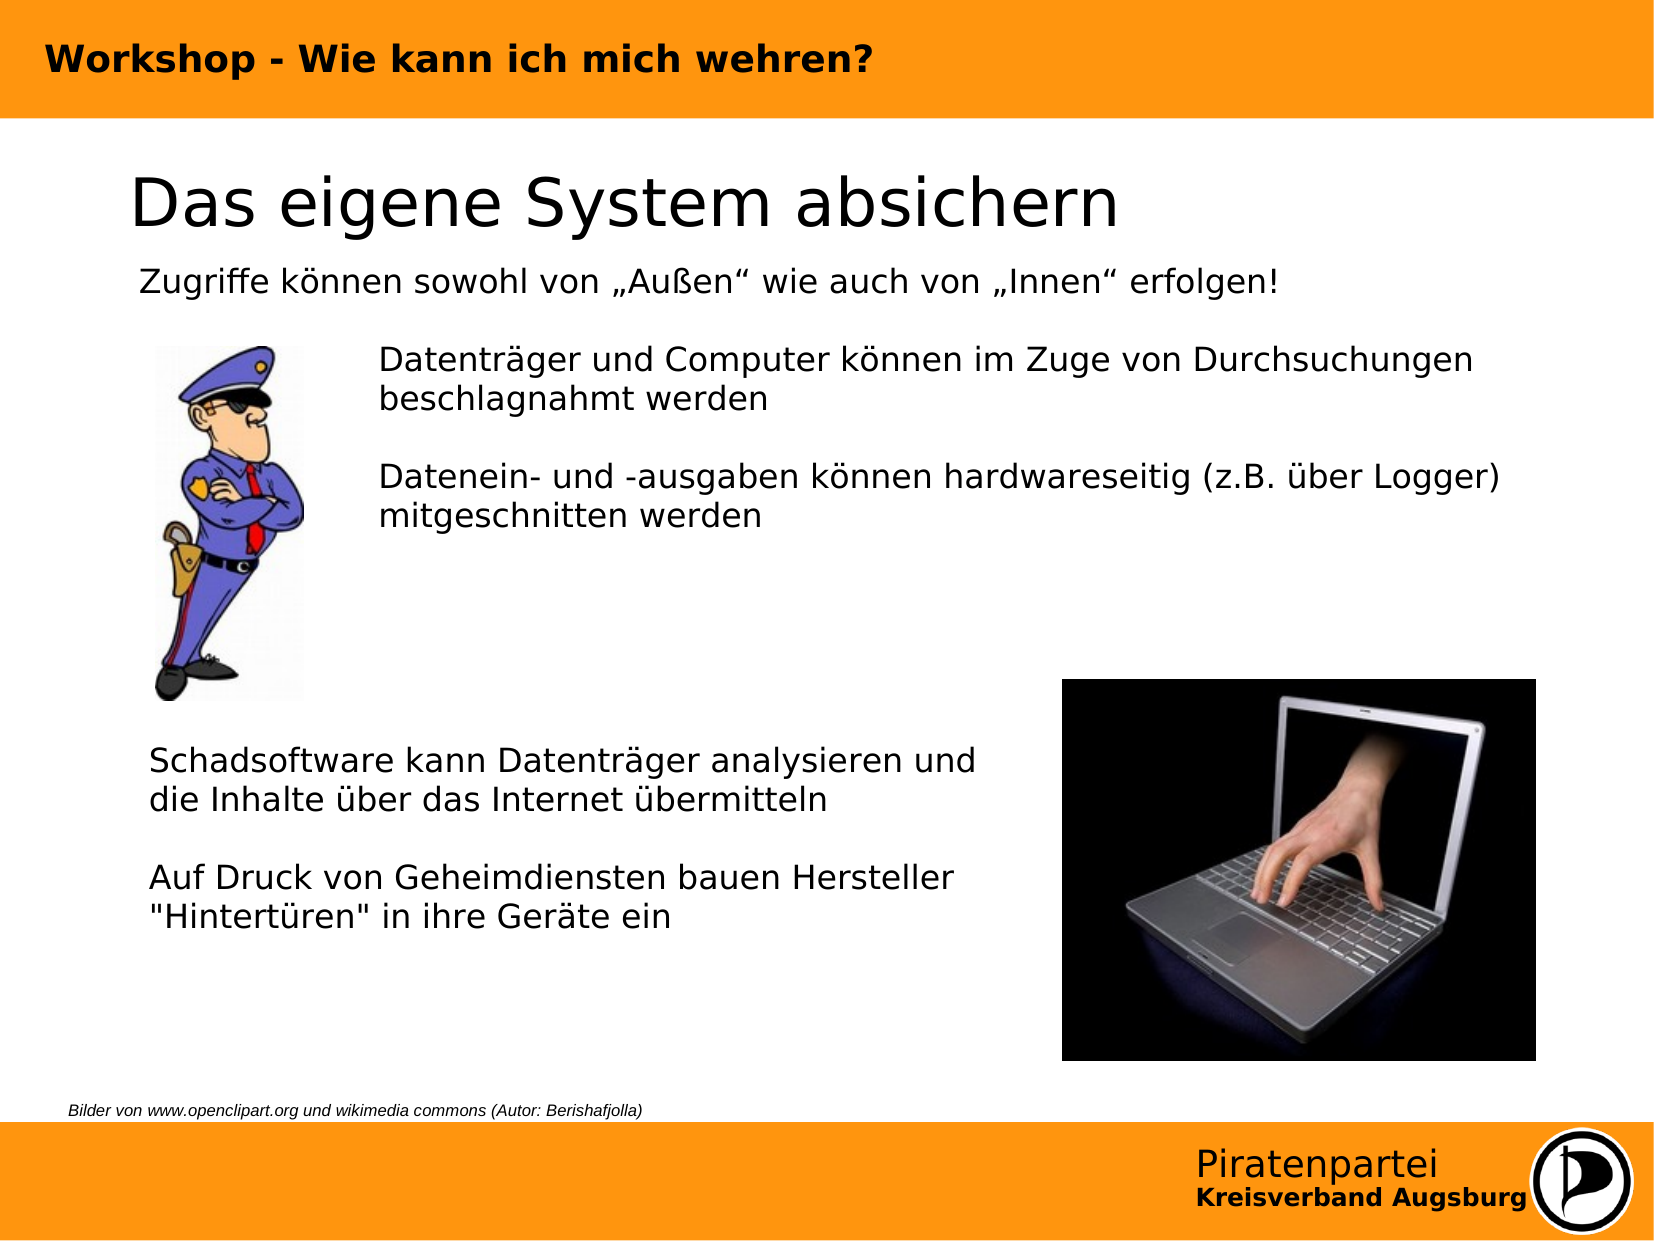

Workshop - Wie kann ich mich wehren?
Das eigene System absichern
Zugriffe können sowohl von „Außen“ wie auch von „Innen“ erfolgen!
Datenträger und Computer können im Zuge von Durchsuchungen beschlagnahmt werden
Datenein- und -ausgaben können hardwareseitig (z.B. über Logger) mitgeschnitten werden
Schadsoftware kann Datenträger analysieren und die Inhalte über das Internet übermitteln
Auf Druck von Geheimdiensten bauen Hersteller "Hintertüren" in ihre Geräte ein
Bilder von www.openclipart.org und wikimedia commons (Autor: Berishafjolla)